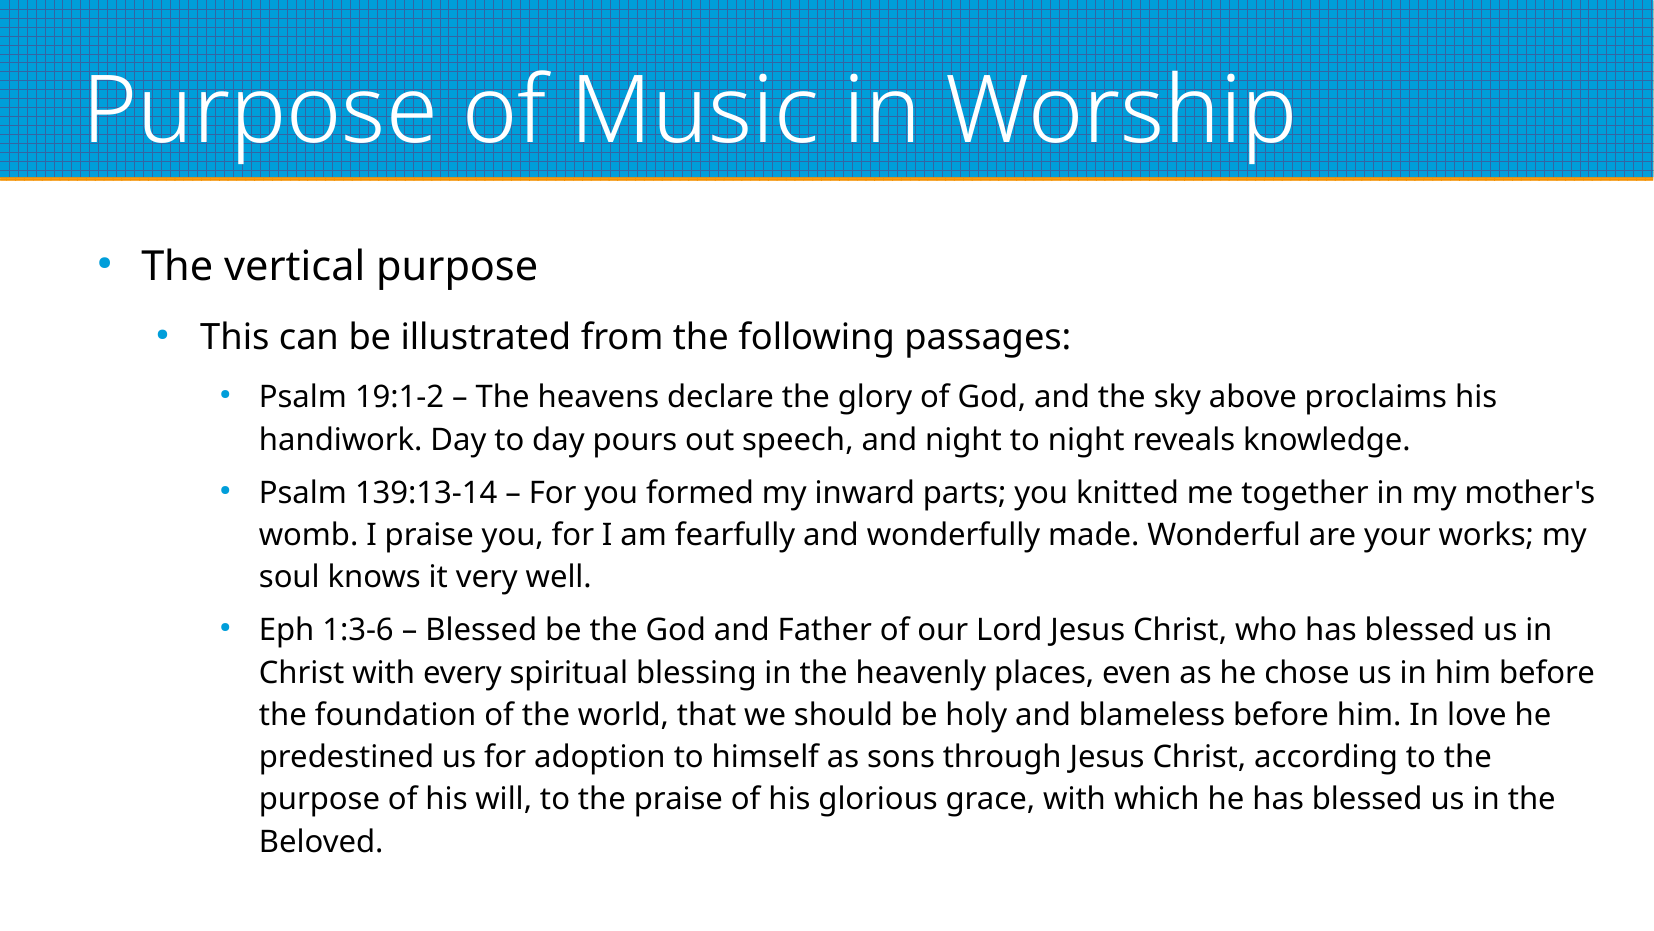

# Purpose of Music in Worship
The vertical purpose
This can be illustrated from the following passages:
Psalm 19:1-2 – The heavens declare the glory of God, and the sky above proclaims his handiwork. Day to day pours out speech, and night to night reveals knowledge.
Psalm 139:13-14 – For you formed my inward parts; you knitted me together in my mother's womb. I praise you, for I am fearfully and wonderfully made. Wonderful are your works; my soul knows it very well.
Eph 1:3-6 – Blessed be the God and Father of our Lord Jesus Christ, who has blessed us in Christ with every spiritual blessing in the heavenly places, even as he chose us in him before the foundation of the world, that we should be holy and blameless before him. In love he predestined us for adoption to himself as sons through Jesus Christ, according to the purpose of his will, to the praise of his glorious grace, with which he has blessed us in the Beloved.